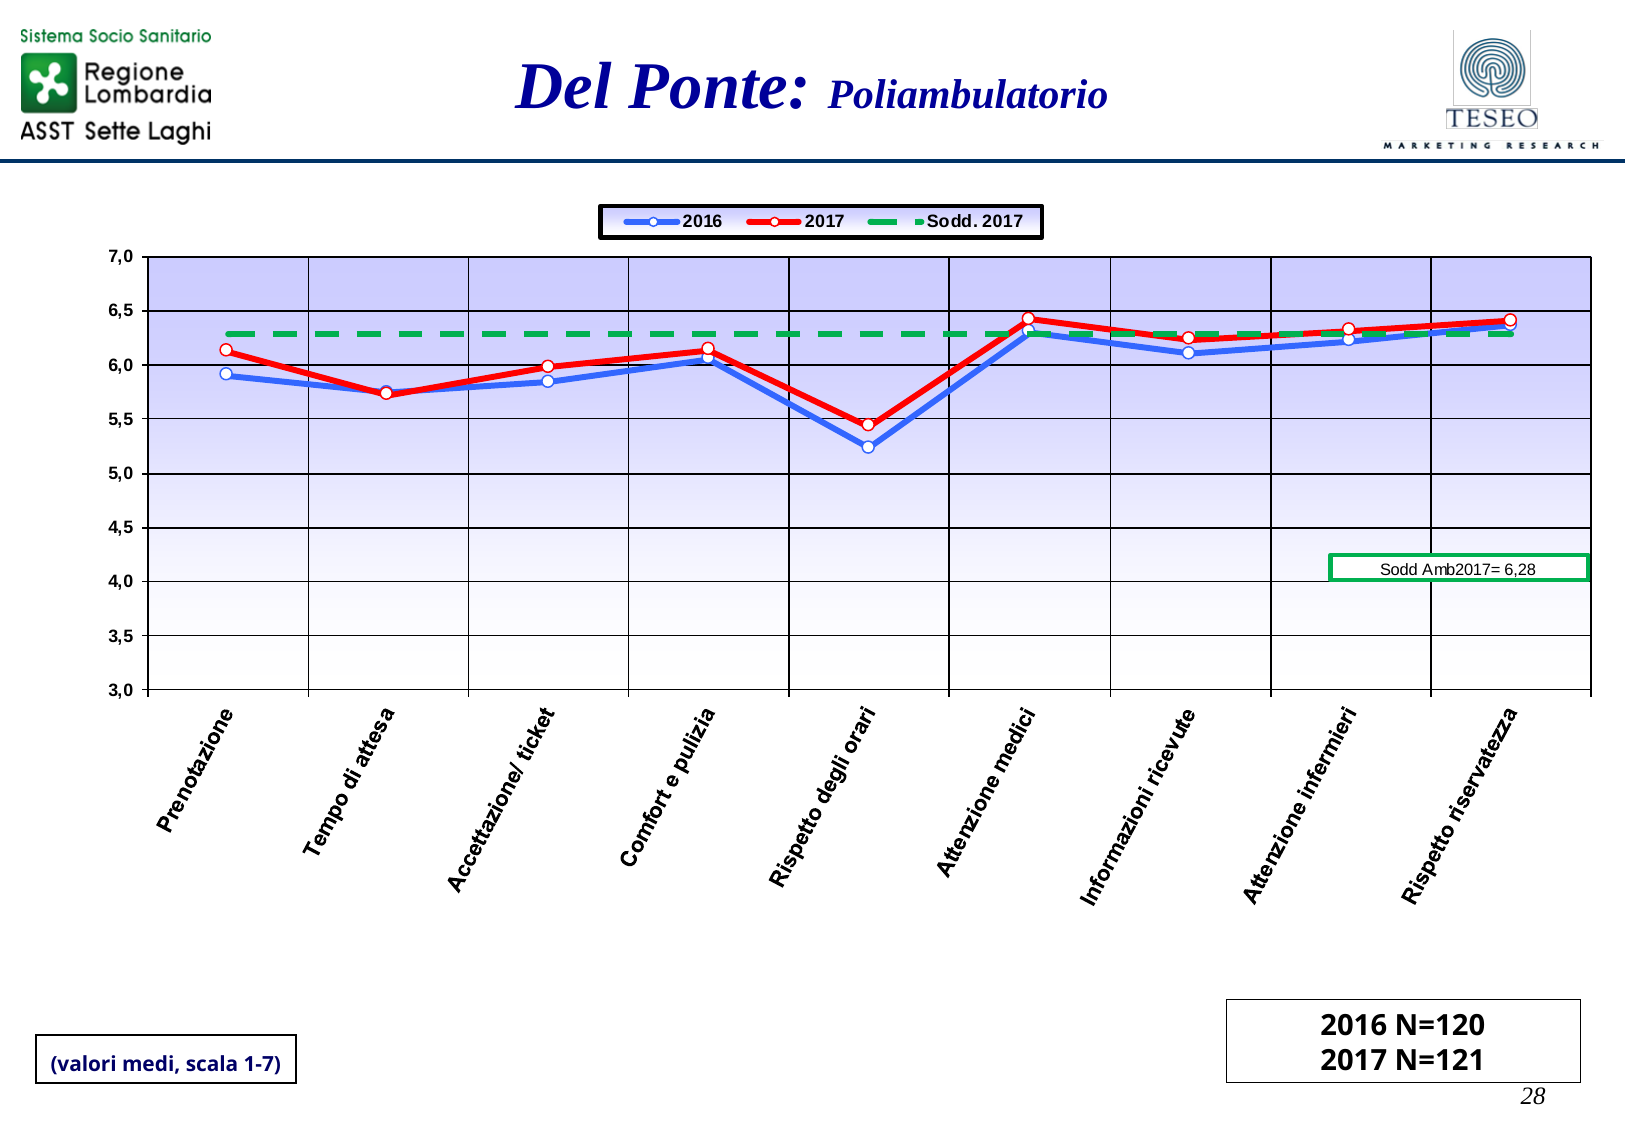

Del Ponte: Poliambulatorio
2016 N=120
2017 N=121
(valori medi, scala 1-7)